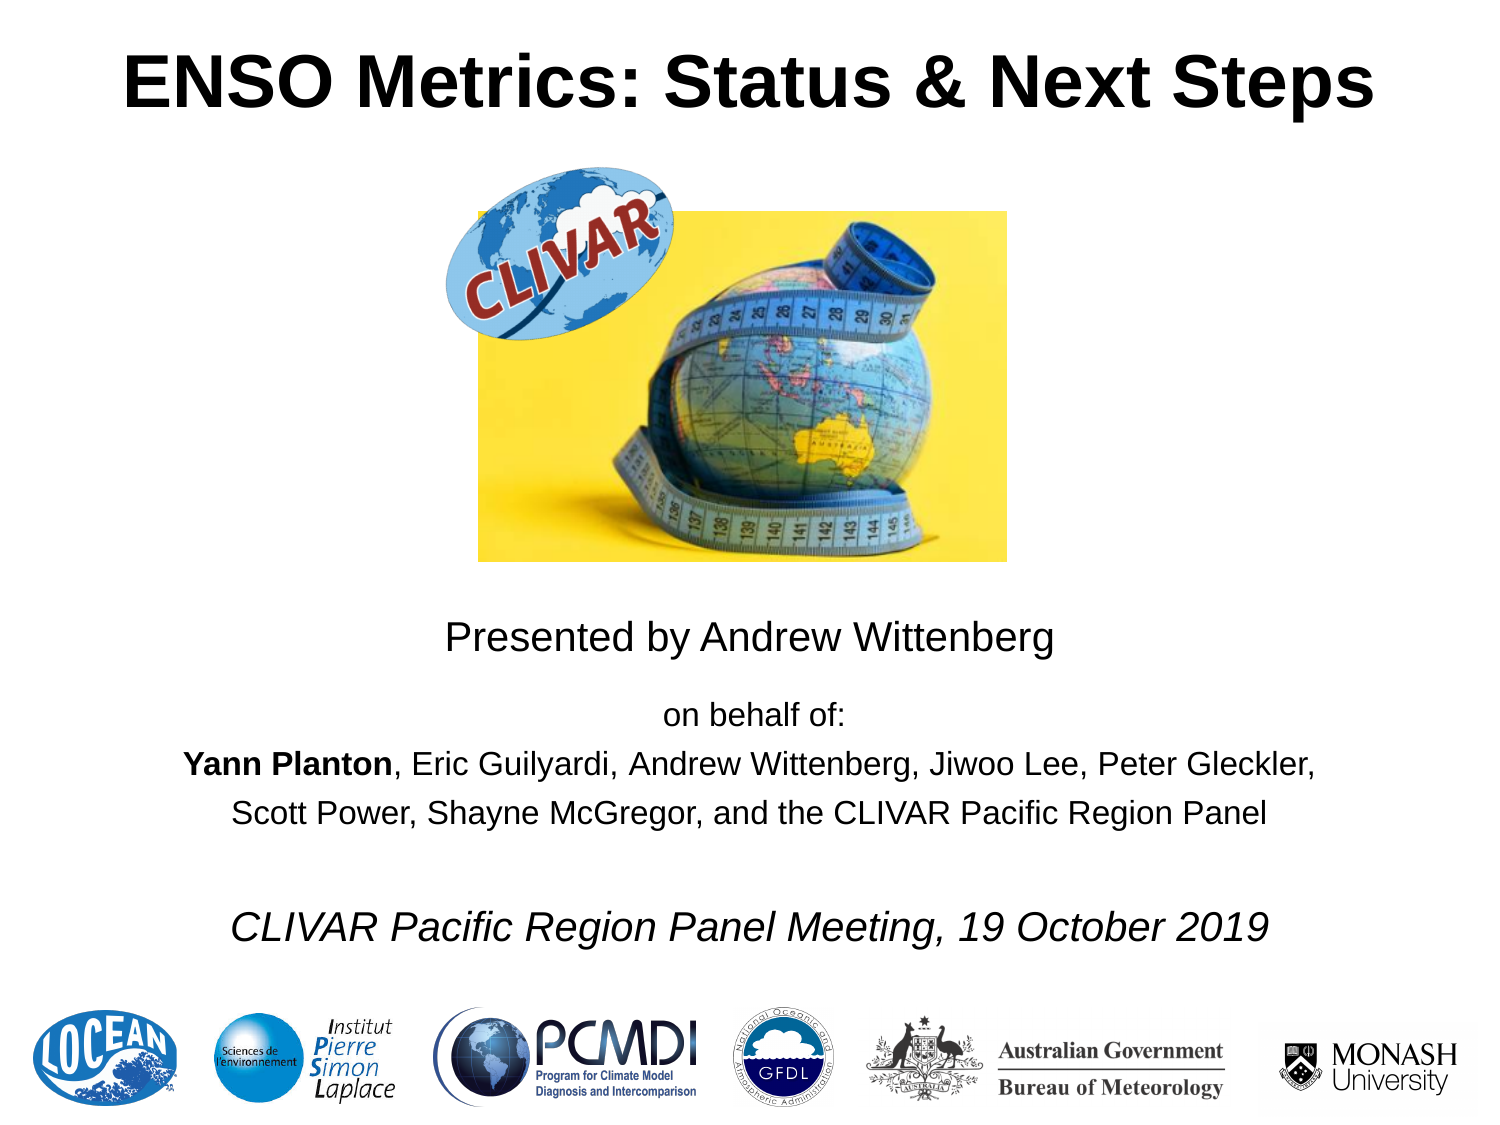

# ENSO Metrics: Status & Next Steps
Presented by Andrew Wittenberg
 on behalf of:
Yann Planton, Eric Guilyardi, Andrew Wittenberg, Jiwoo Lee, Peter Gleckler,
Scott Power, Shayne McGregor, and the CLIVAR Pacific Region Panel
CLIVAR Pacific Region Panel Meeting, 19 October 2019